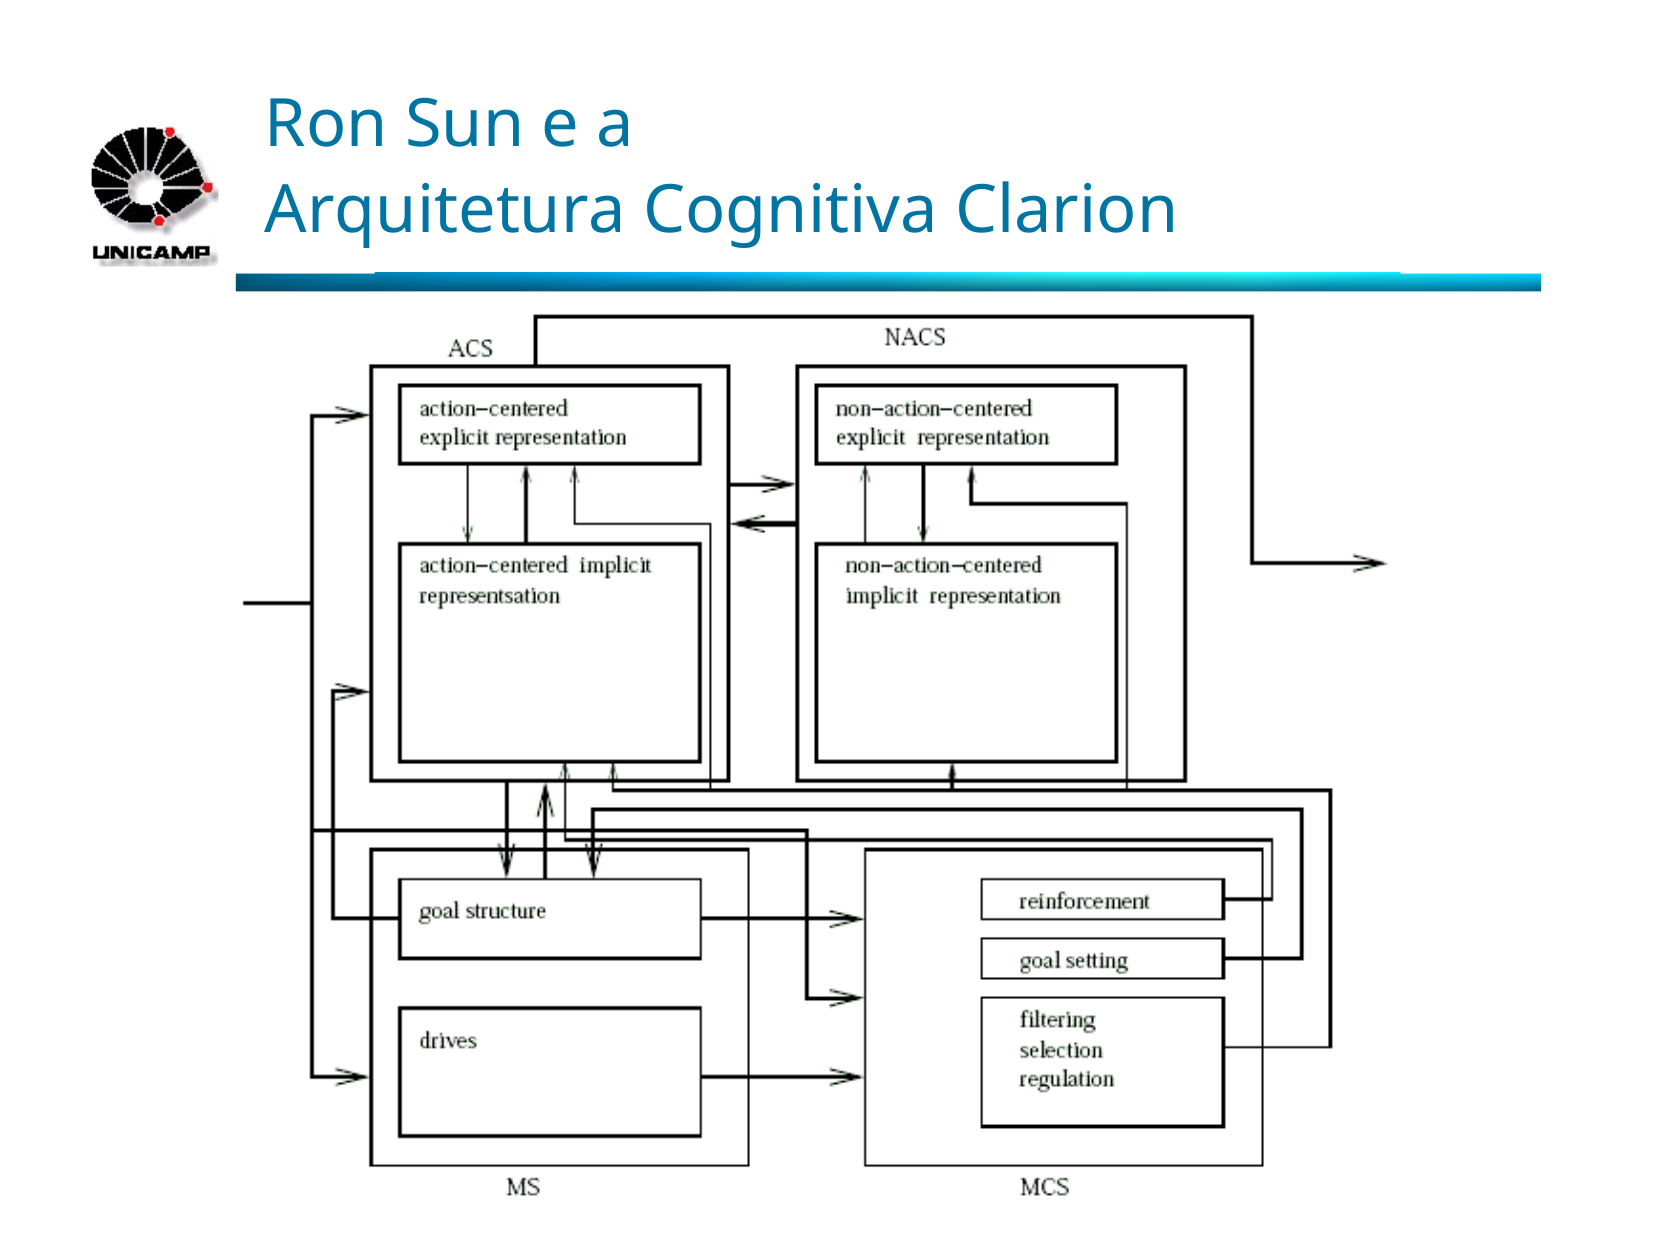

# Ron Sun e a Arquitetura Cognitiva Clarion